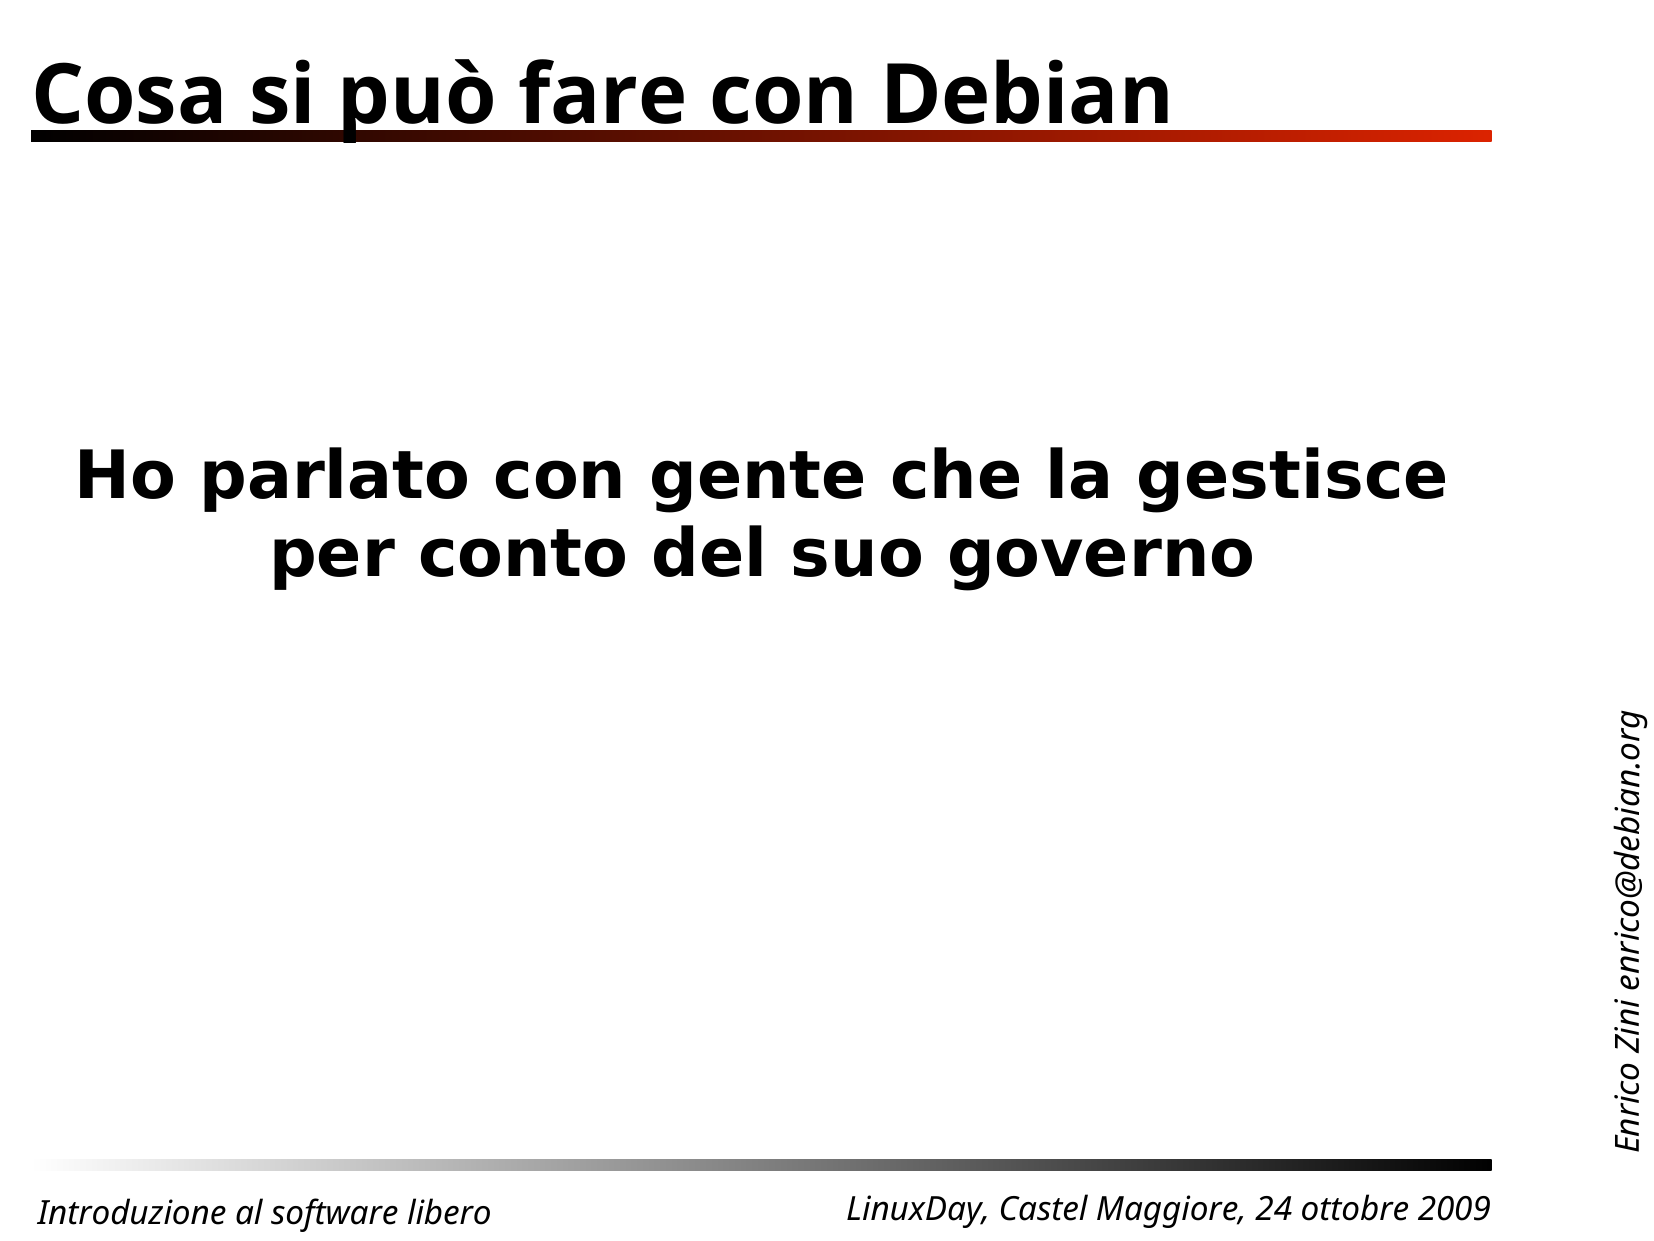

Cosa si può fare con Debian
Ho parlato con gente che la gestisce per conto del suo governo